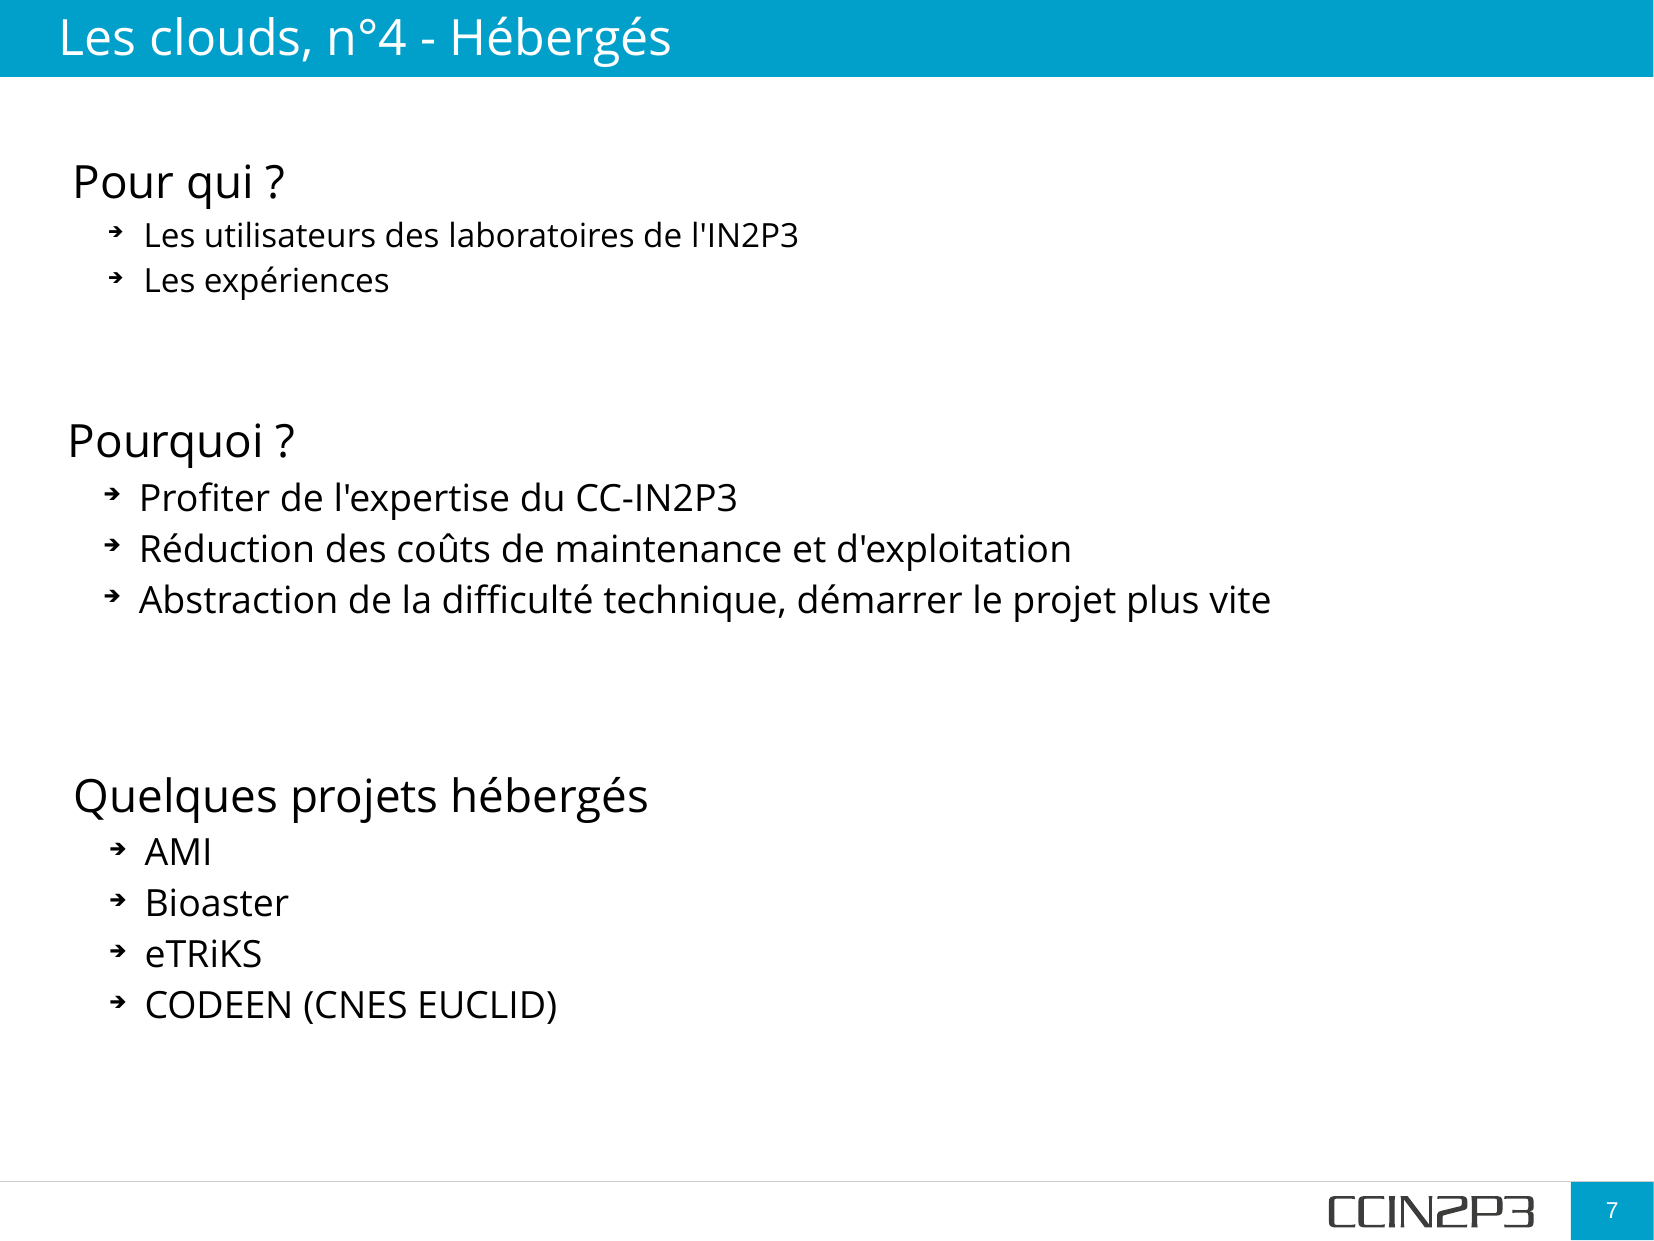

# Les clouds, n°4 - Hébergés
Pour qui ?
Les utilisateurs des laboratoires de l'IN2P3
Les expériences
Pourquoi ?
Profiter de l'expertise du CC-IN2P3
Réduction des coûts de maintenance et d'exploitation
Abstraction de la difficulté technique, démarrer le projet plus vite
Quelques projets hébergés
AMI
Bioaster
eTRiKS
CODEEN (CNES EUCLID)
7